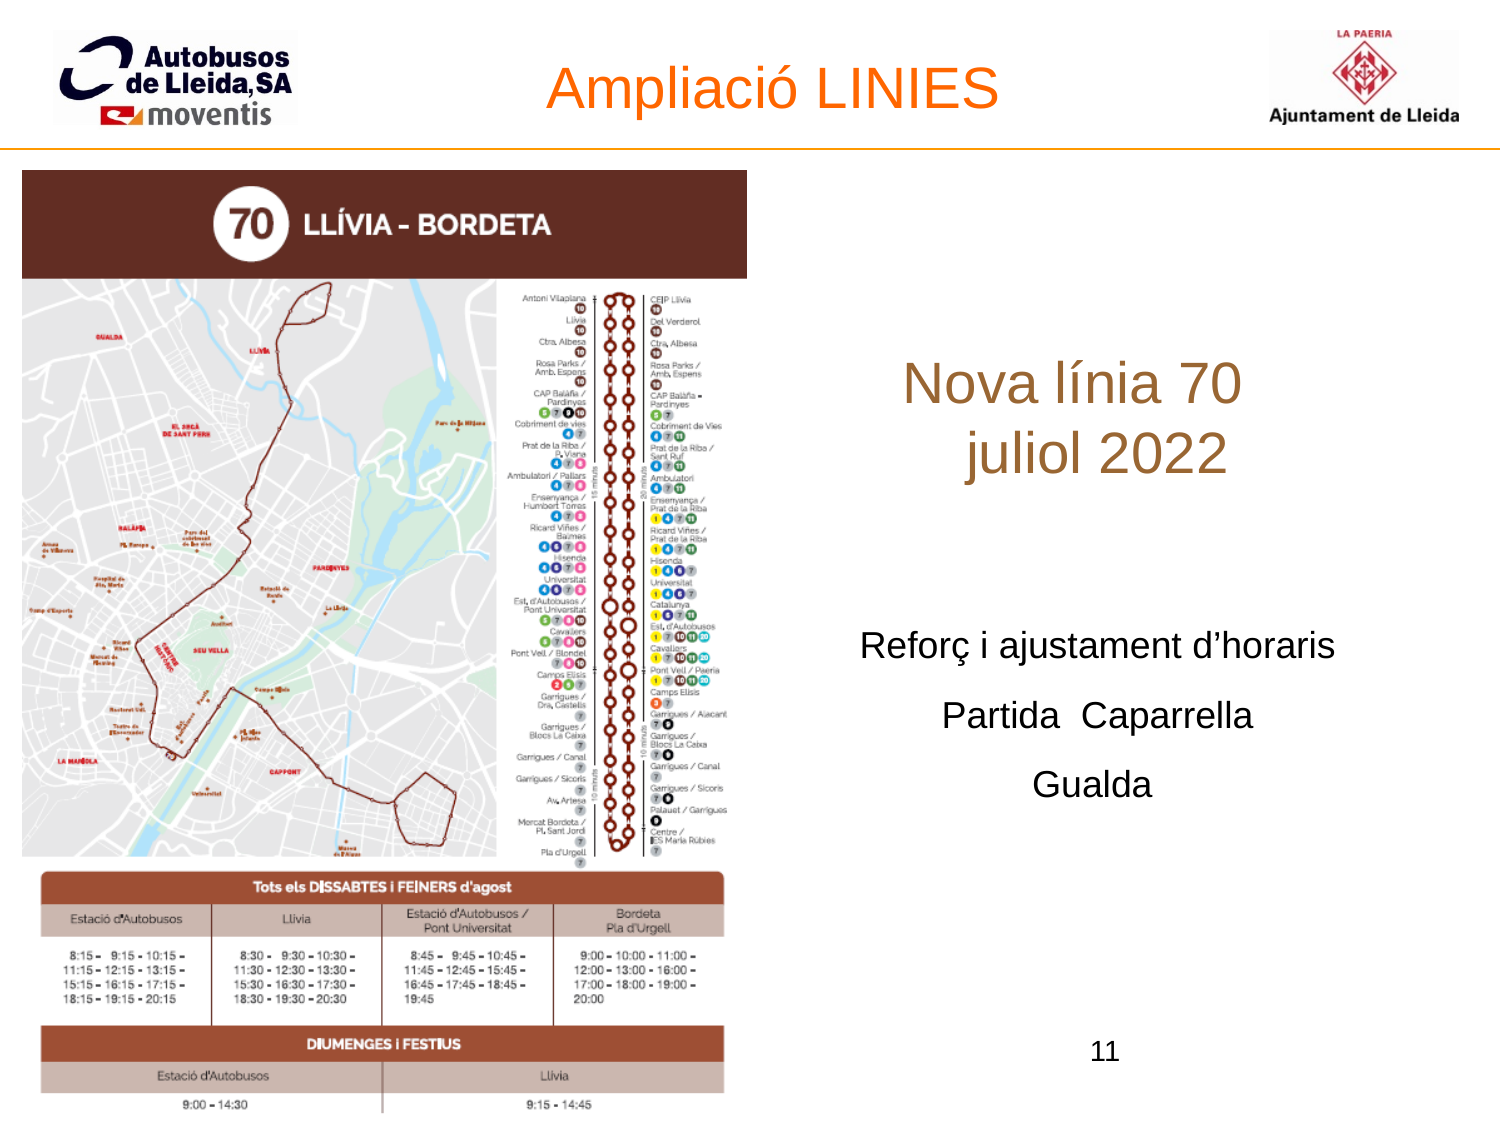

Ampliació LINIES
Nova línia 70
juliol 2022
Reforç i ajustament d’horaris
Partida Caparrella
Gualda